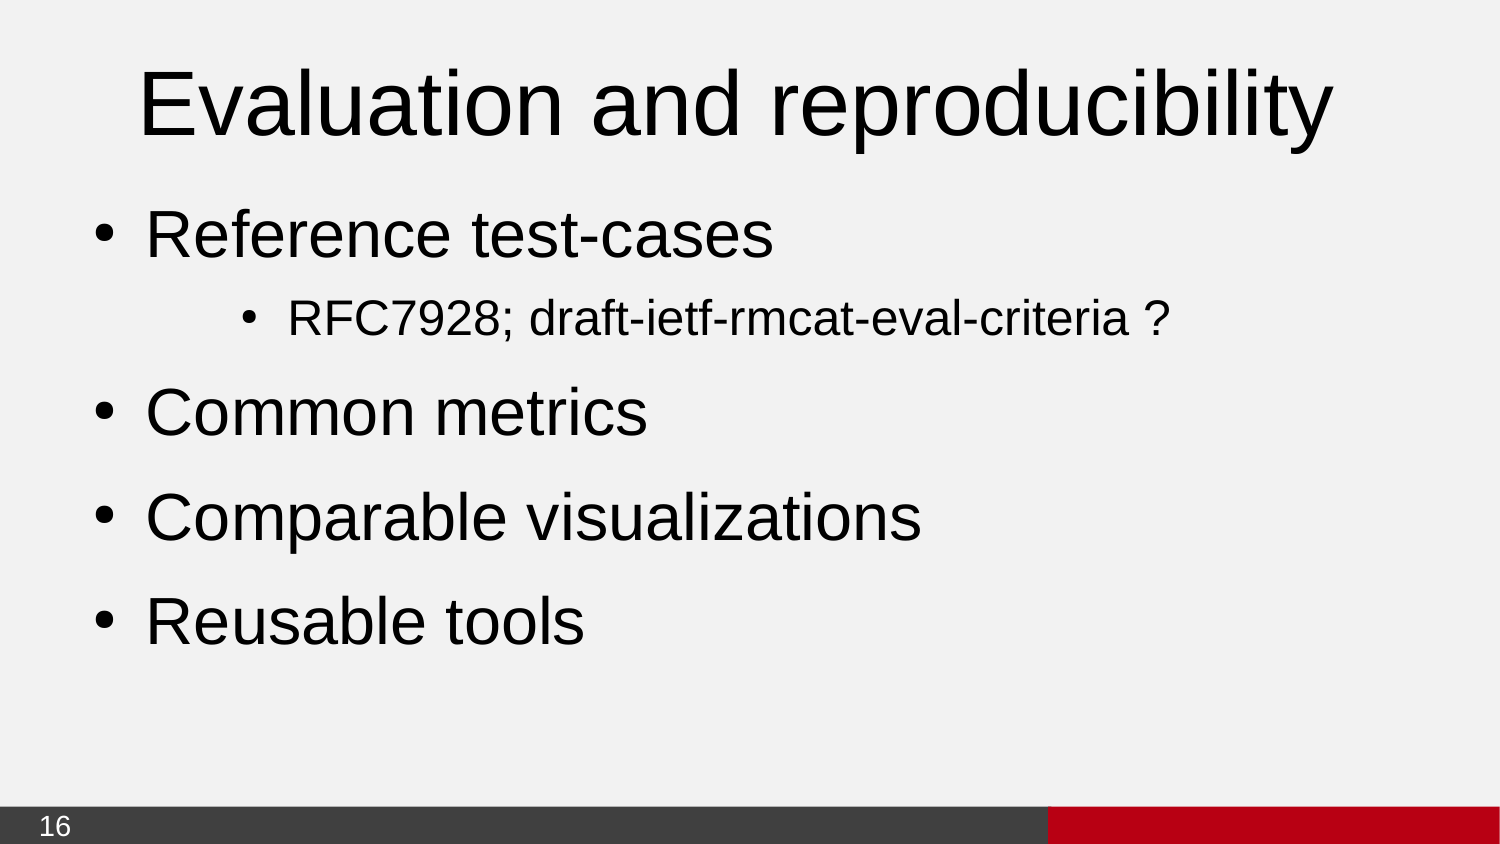

# Evaluation and reproducibility
Reference test-cases
RFC7928; draft-ietf-rmcat-eval-criteria ?
Common metrics
Comparable visualizations
Reusable tools
16